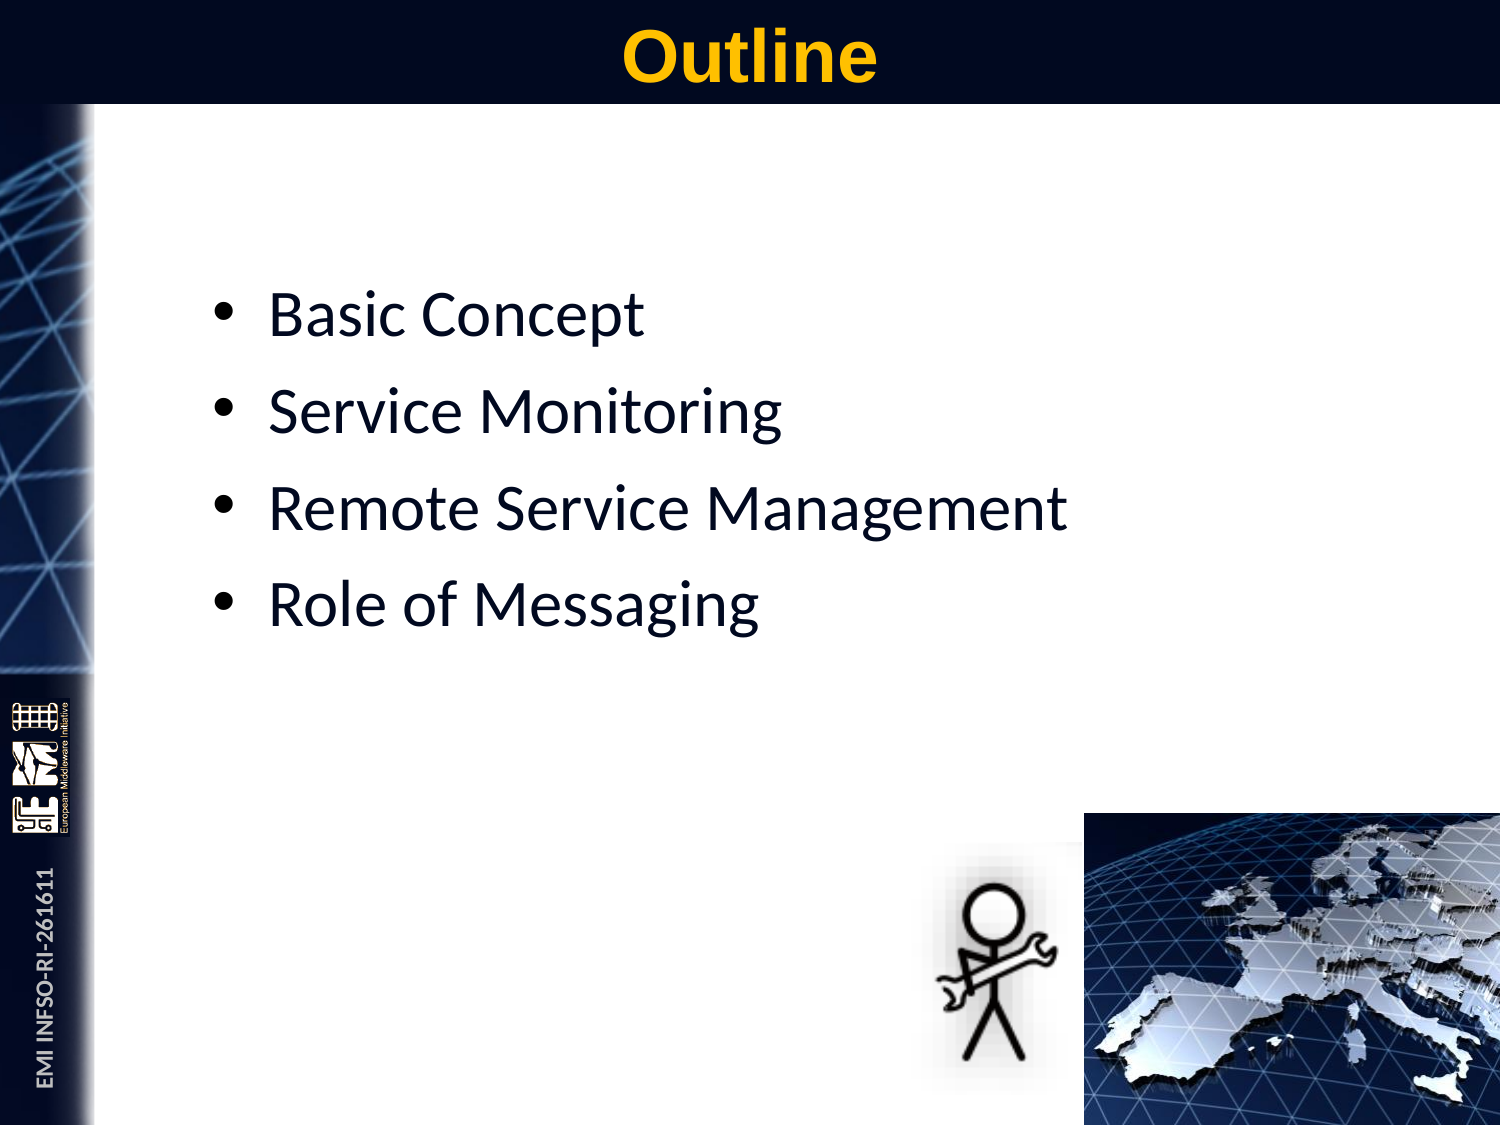

Outline
# Basic Concept
Service Monitoring
Remote Service Management
Role of Messaging